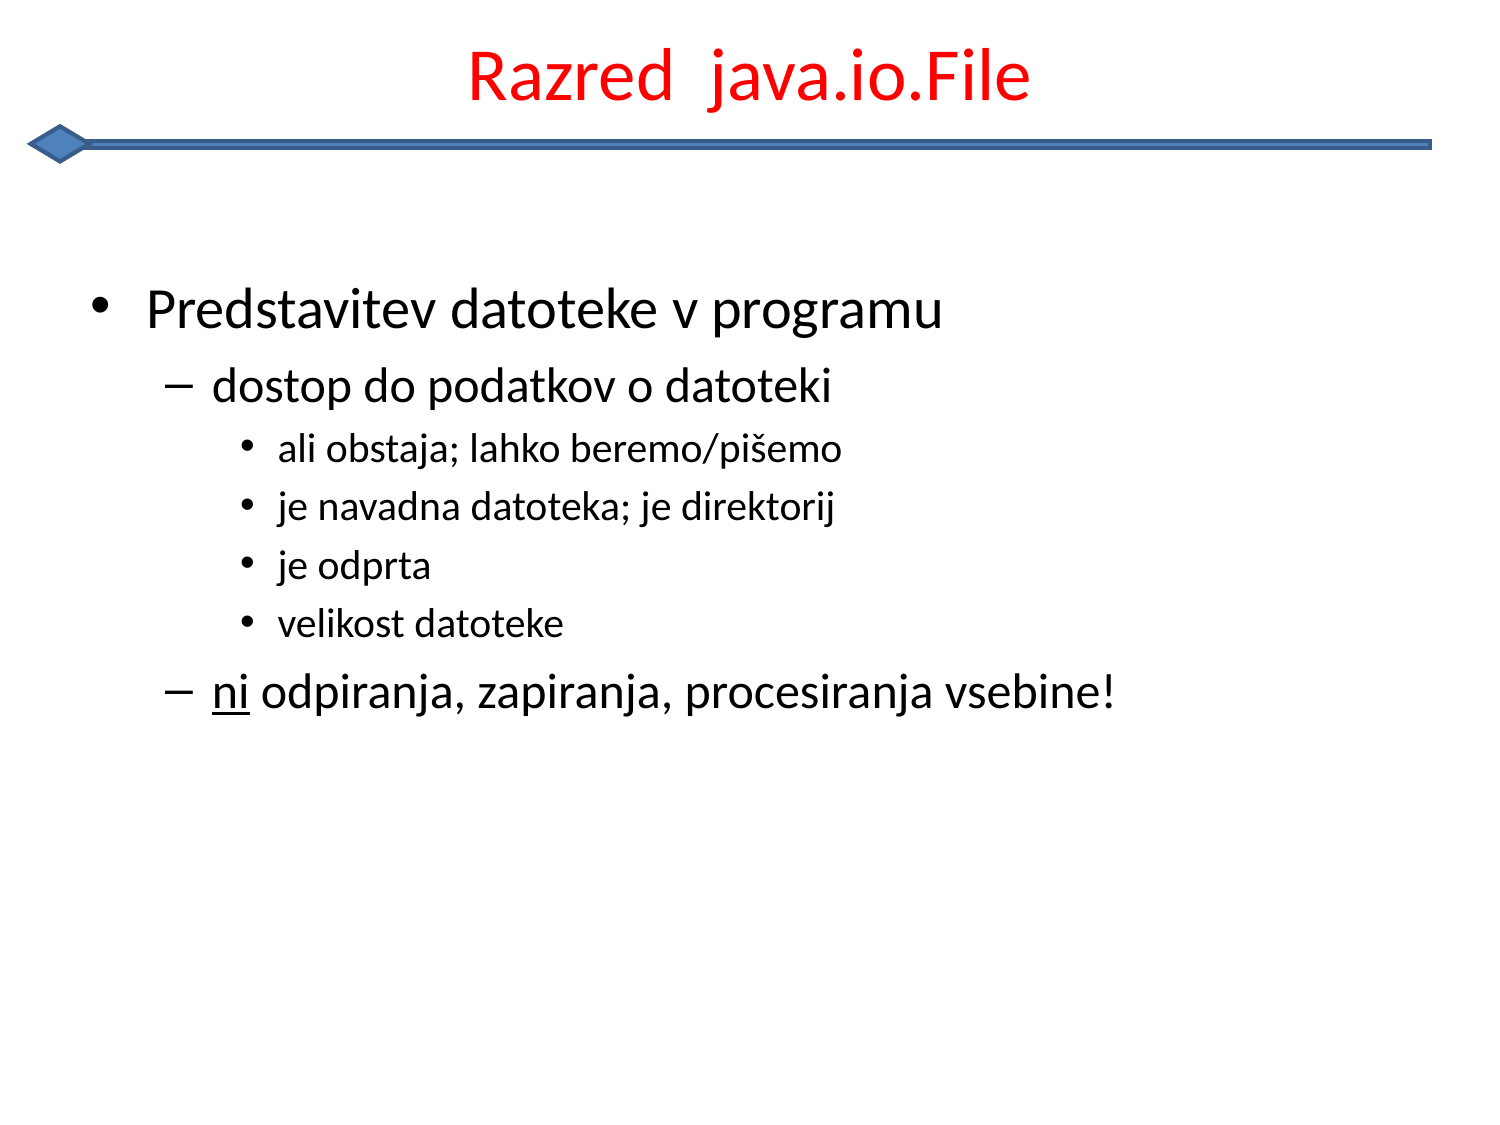

# Razred java.io.File
Predstavitev datoteke v programu
dostop do podatkov o datoteki
ali obstaja; lahko beremo/pišemo
je navadna datoteka; je direktorij
je odprta
velikost datoteke
ni odpiranja, zapiranja, procesiranja vsebine!